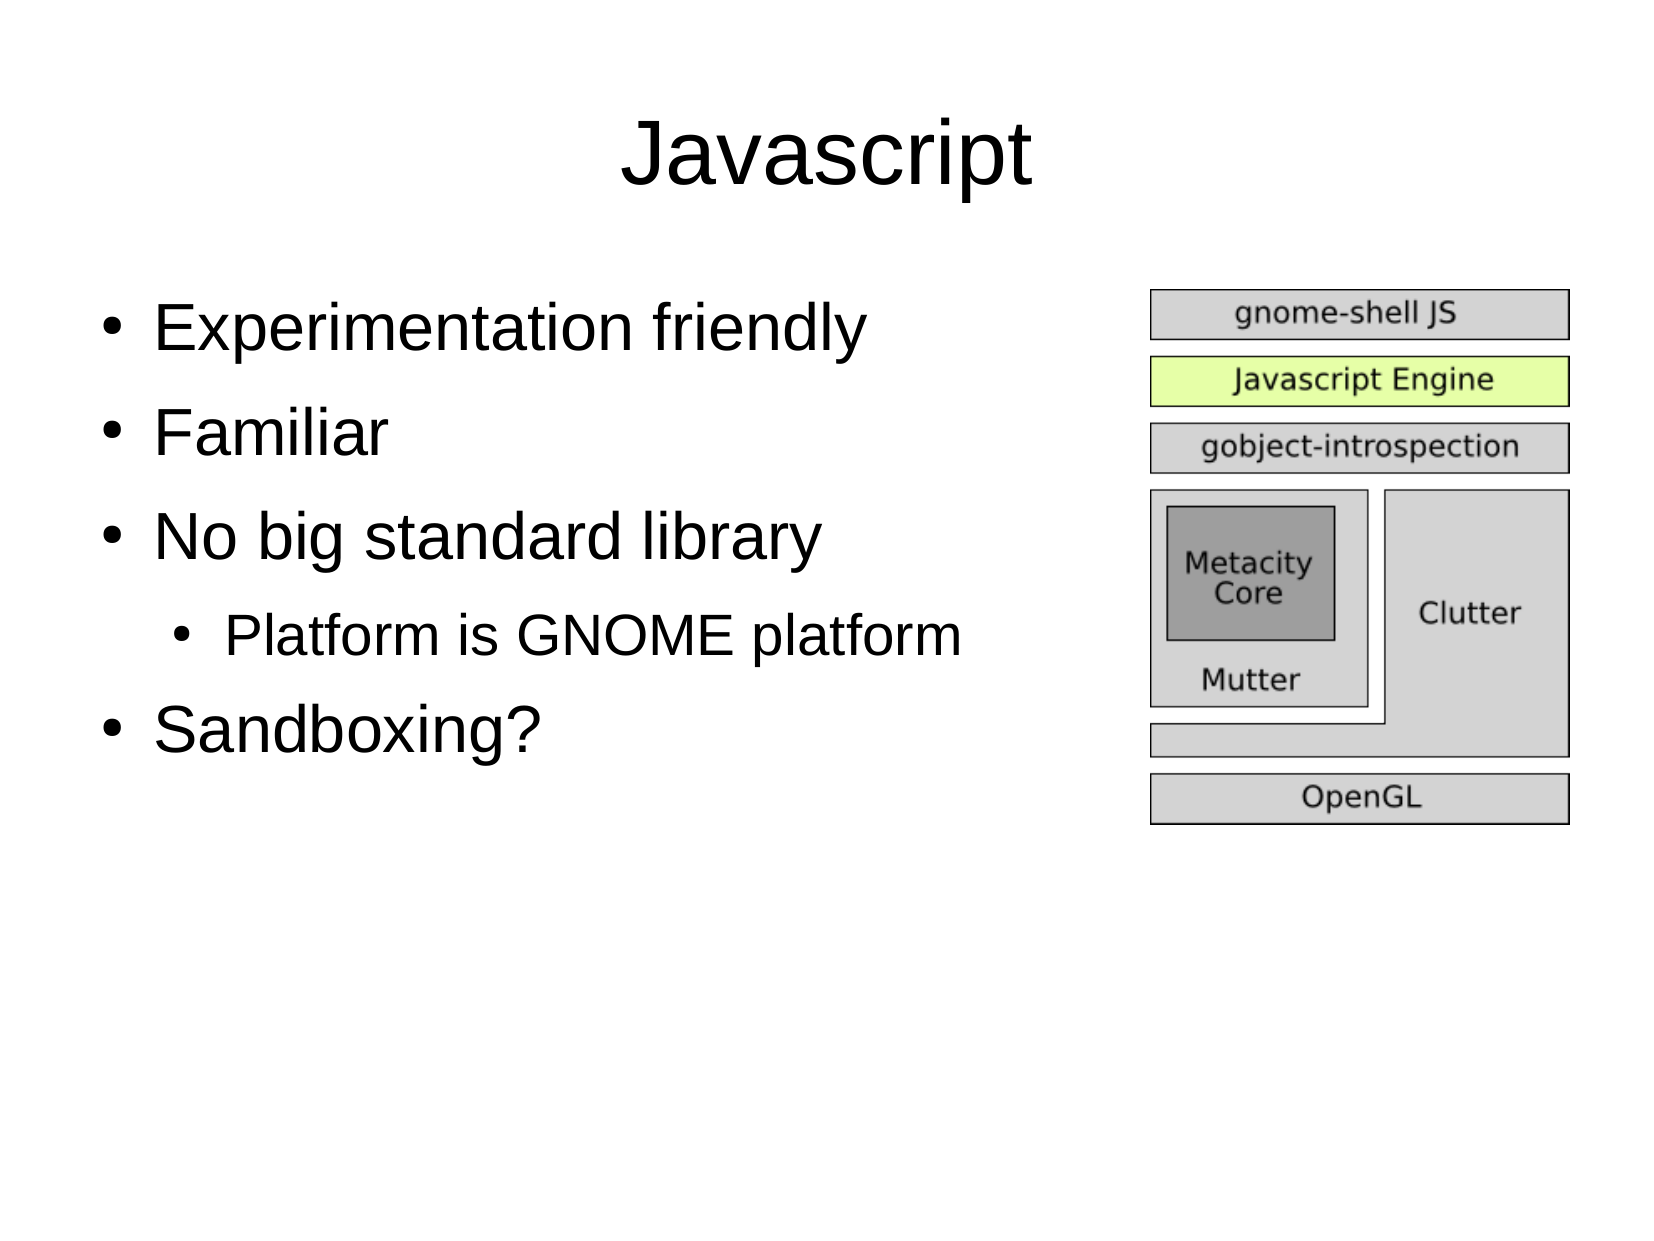

# Javascript
Experimentation friendly
Familiar
No big standard library
Platform is GNOME platform
Sandboxing?